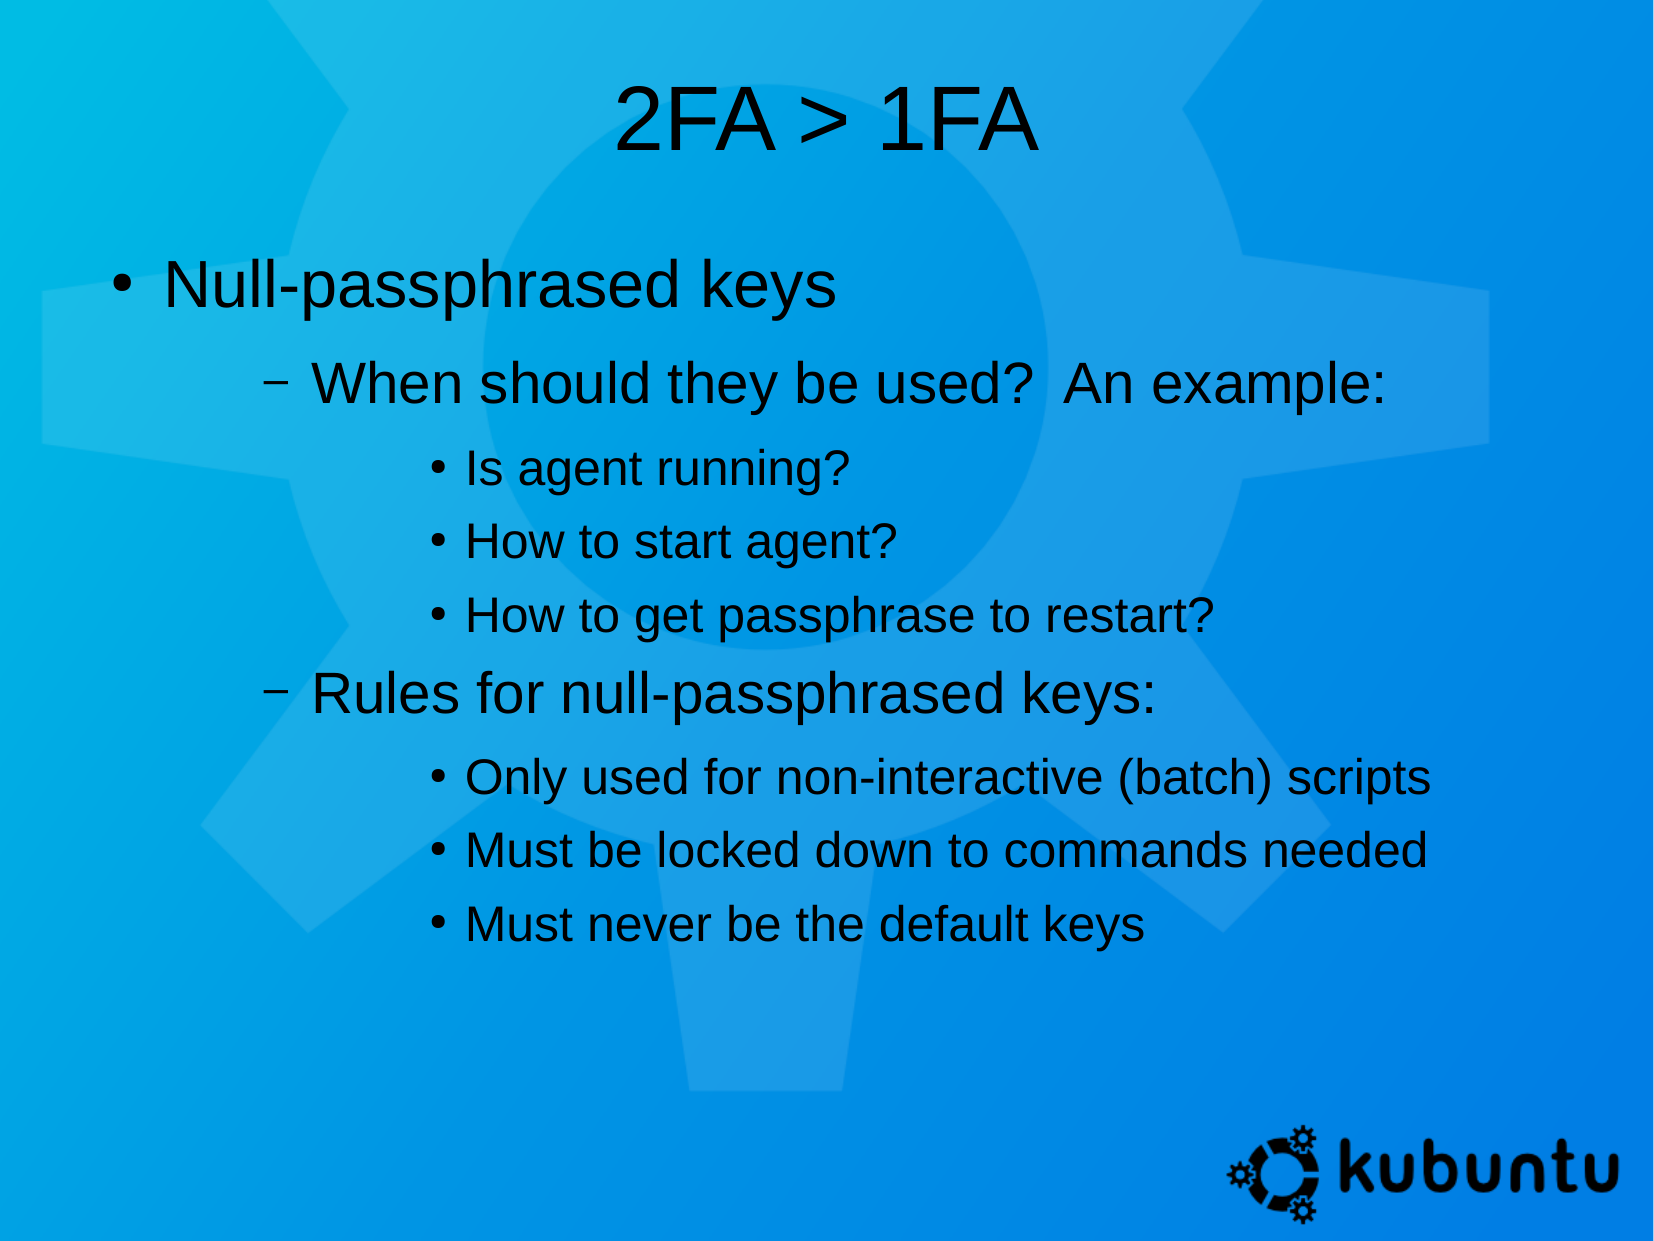

# 2FA > 1FA
Null-passphrased keys
When should they be used? An example:
Is agent running?
How to start agent?
How to get passphrase to restart?
Rules for null-passphrased keys:
Only used for non-interactive (batch) scripts
Must be locked down to commands needed
Must never be the default keys